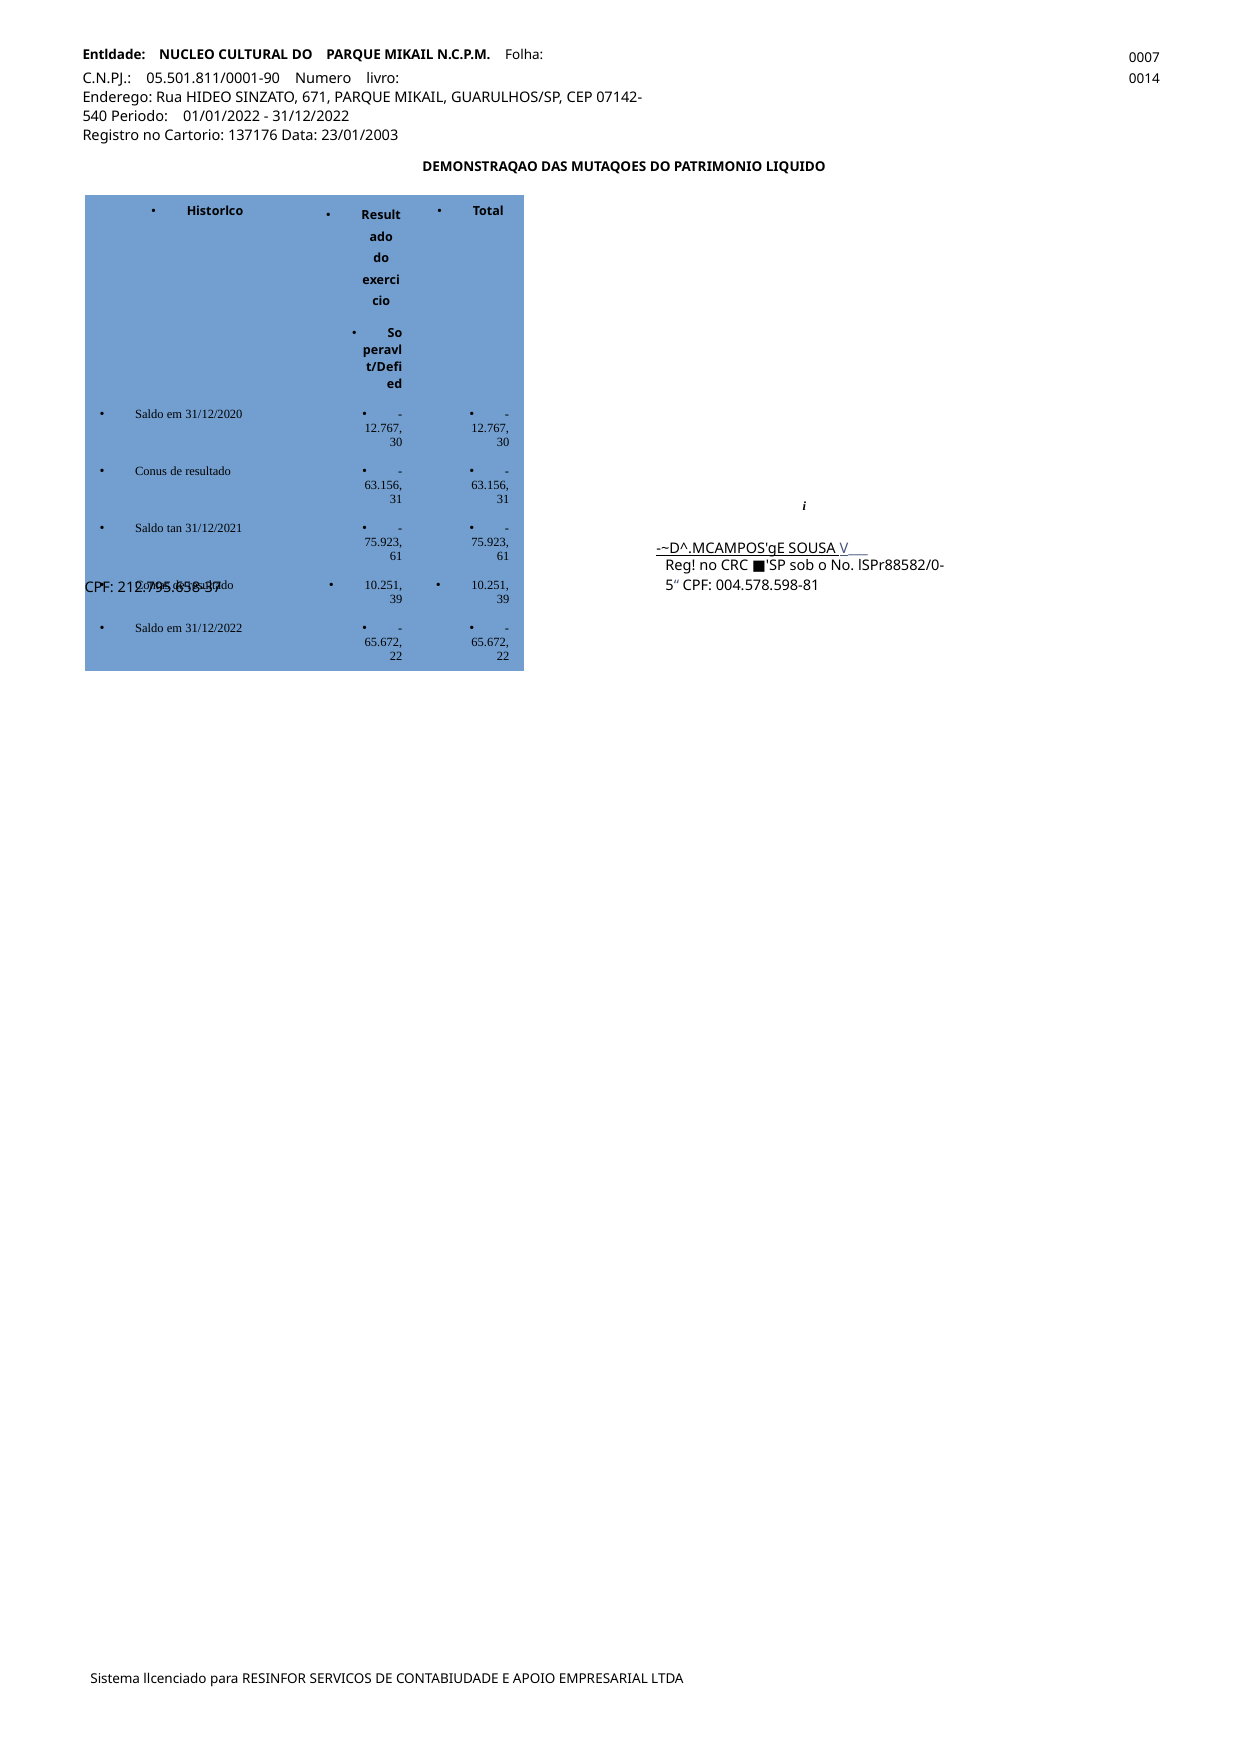

Entldade: NUCLEO CULTURAL DO PARQUE MIKAIL N.C.P.M. Folha:
0007
0014
C.N.PJ.: 05.501.811/0001-90 Numero livro:
Enderego: Rua HIDEO SINZATO, 671, PARQUE MIKAIL, GUARULHOS/SP, CEP 07142-540 Periodo: 01/01/2022 - 31/12/2022
Registro no Cartorio: 137176 Data: 23/01/2003
DEMONSTRAQAO DAS MUTAQOES DO PATRIMONIO LIQUIDO
| Historlco | Resultado do exercicio | Total |
| --- | --- | --- |
| | So peravlt/Defied | |
| Saldo em 31/12/2020 | -12.767,30 | -12.767,30 |
| Conus de resultado | -63.156,31 | -63.156,31 |
| Saldo tan 31/12/2021 | -75.923,61 | -75.923,61 |
| Contas de resultado | 10.251,39 | 10.251,39 |
| Saldo em 31/12/2022 | -65.672,22 | -65.672,22 |
i
-~D^.MCAMPOS'gE SOUSA V___
Reg! no CRC ■'SP sob o No. lSPr88582/0-5“ CPF: 004.578.598-81
CPF: 212.795.658-37
Sistema llcenciado para RESINFOR SERVICOS DE CONTABIUDADE E APOIO EMPRESARIAL LTDA